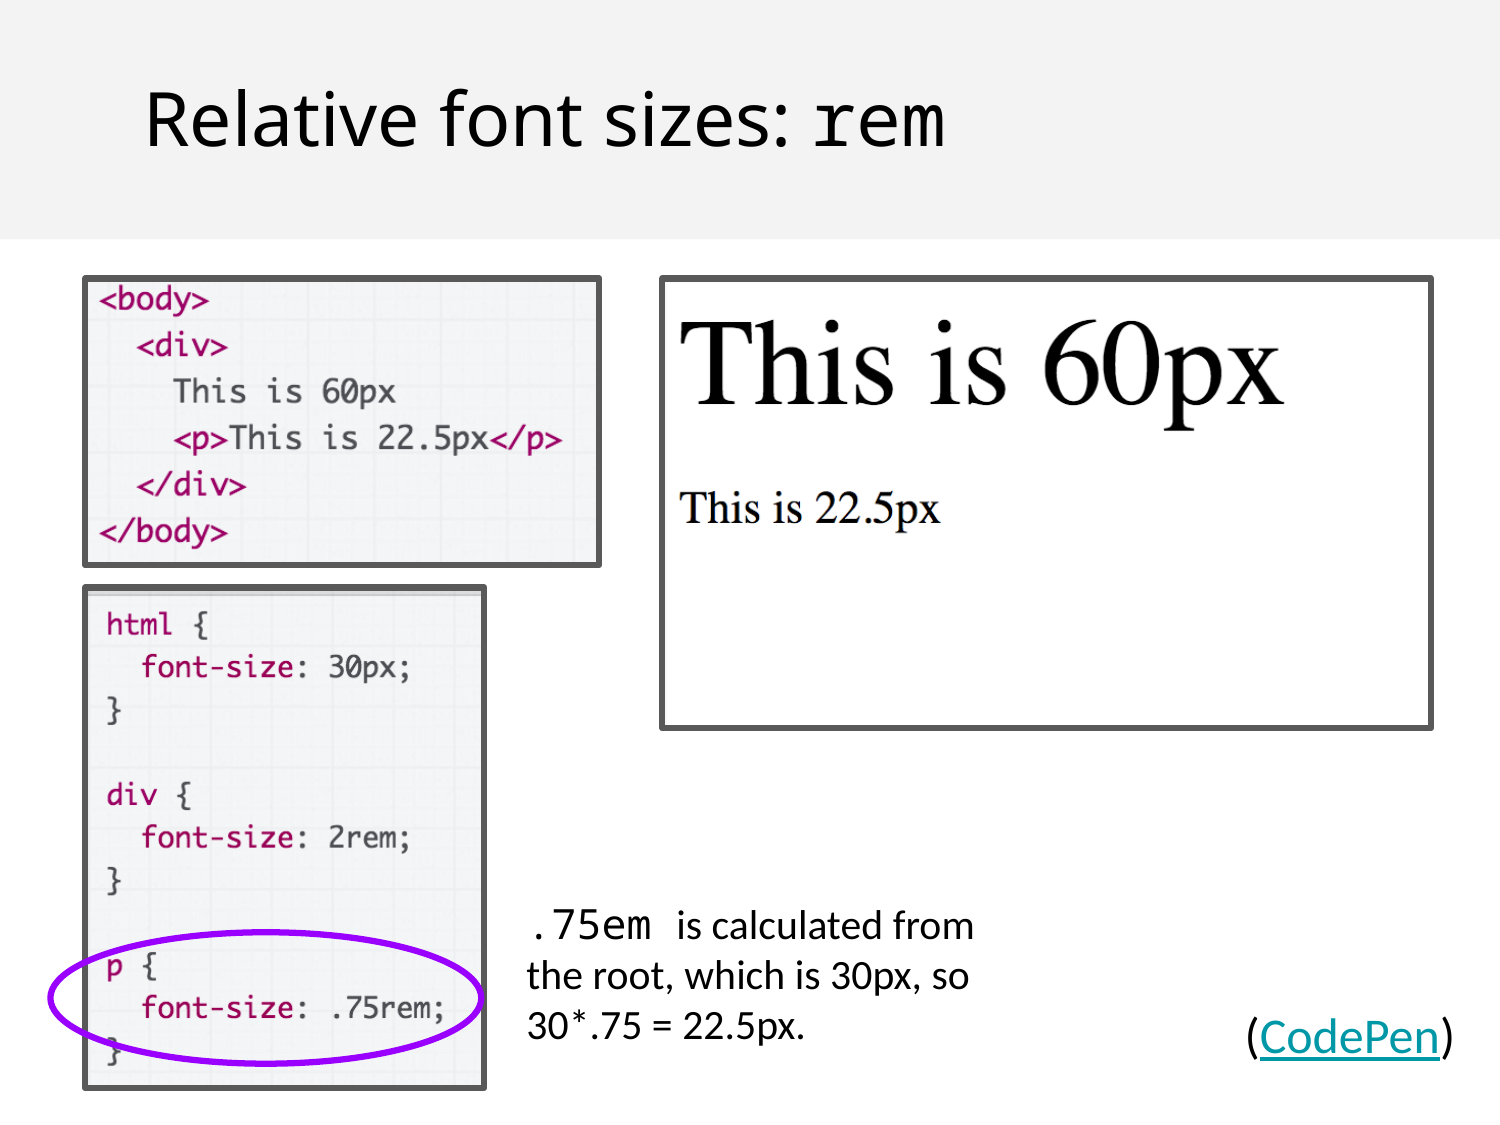

# Relative font sizes: rem
.75em is calculated from the root, which is 30px, so 30*.75 = 22.5px.
(CodePen)